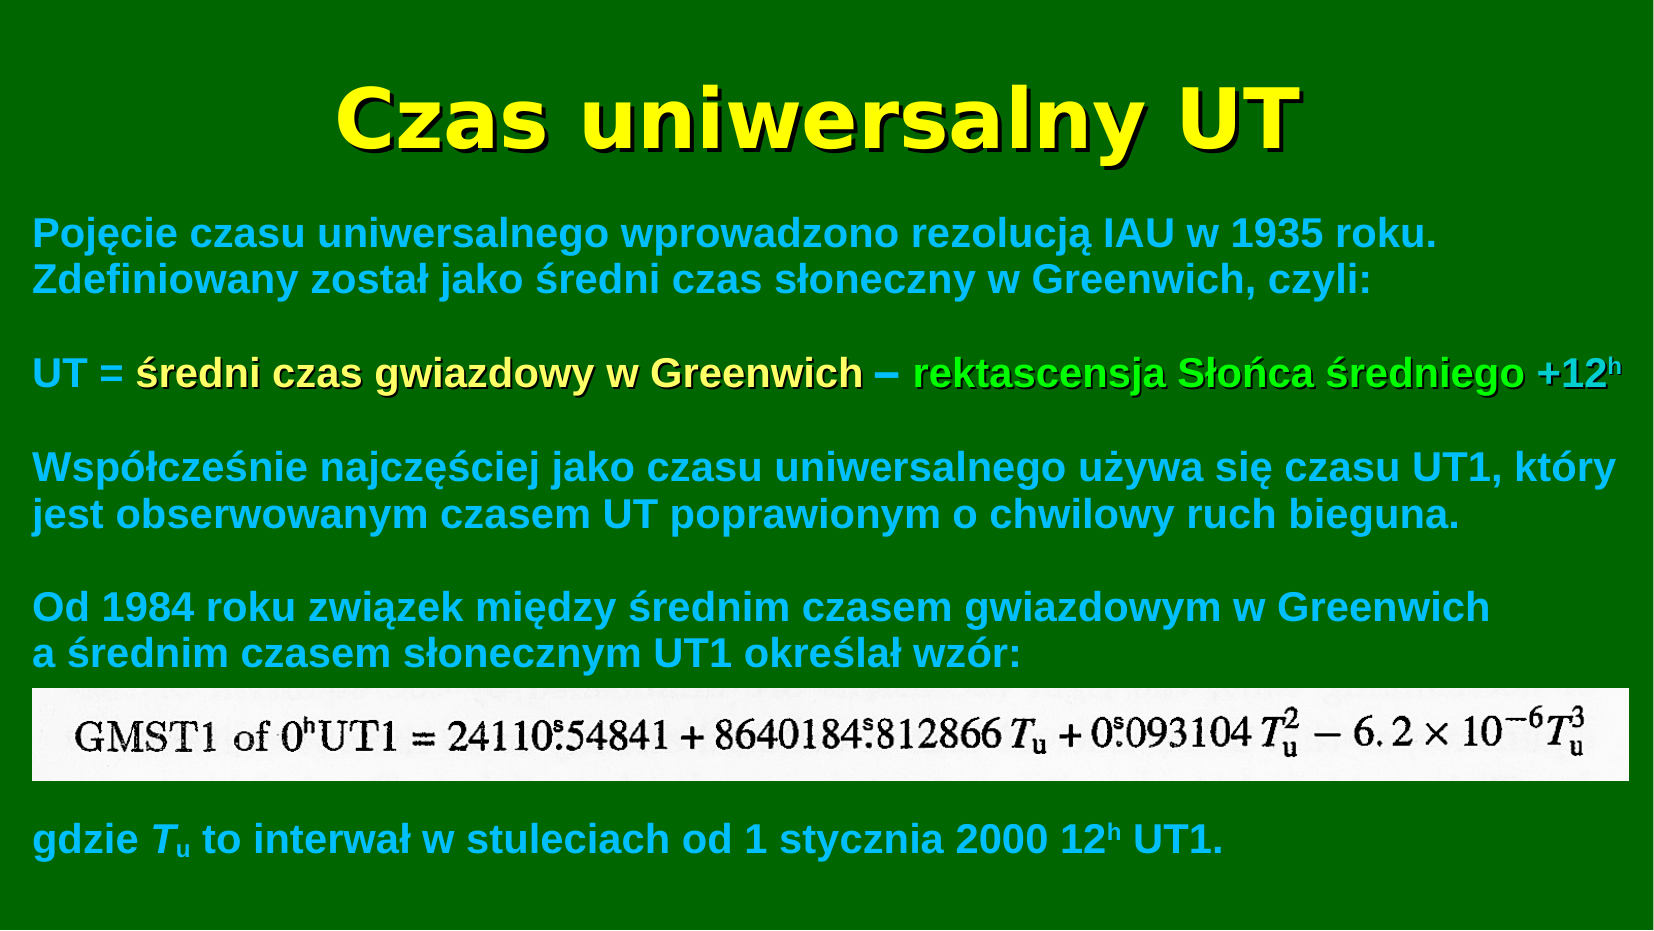

# Czas uniwersalny UT
Pojęcie czasu uniwersalnego wprowadzono rezolucją IAU w 1935 roku. Zdefiniowany został jako średni czas słoneczny w Greenwich, czyli:
UT = średni czas gwiazdowy w Greenwich   rektascensja Słońca średniego +12h
Współcześnie najczęściej jako czasu uniwersalnego używa się czasu UT1, który jest obserwowanym czasem UT poprawionym o chwilowy ruch bieguna.
Od 1984 roku związek między średnim czasem gwiazdowym w Greenwich a średnim czasem słonecznym UT1 określał wzór:
gdzie Tu to interwał w stuleciach od 1 stycznia 2000 12h UT1.